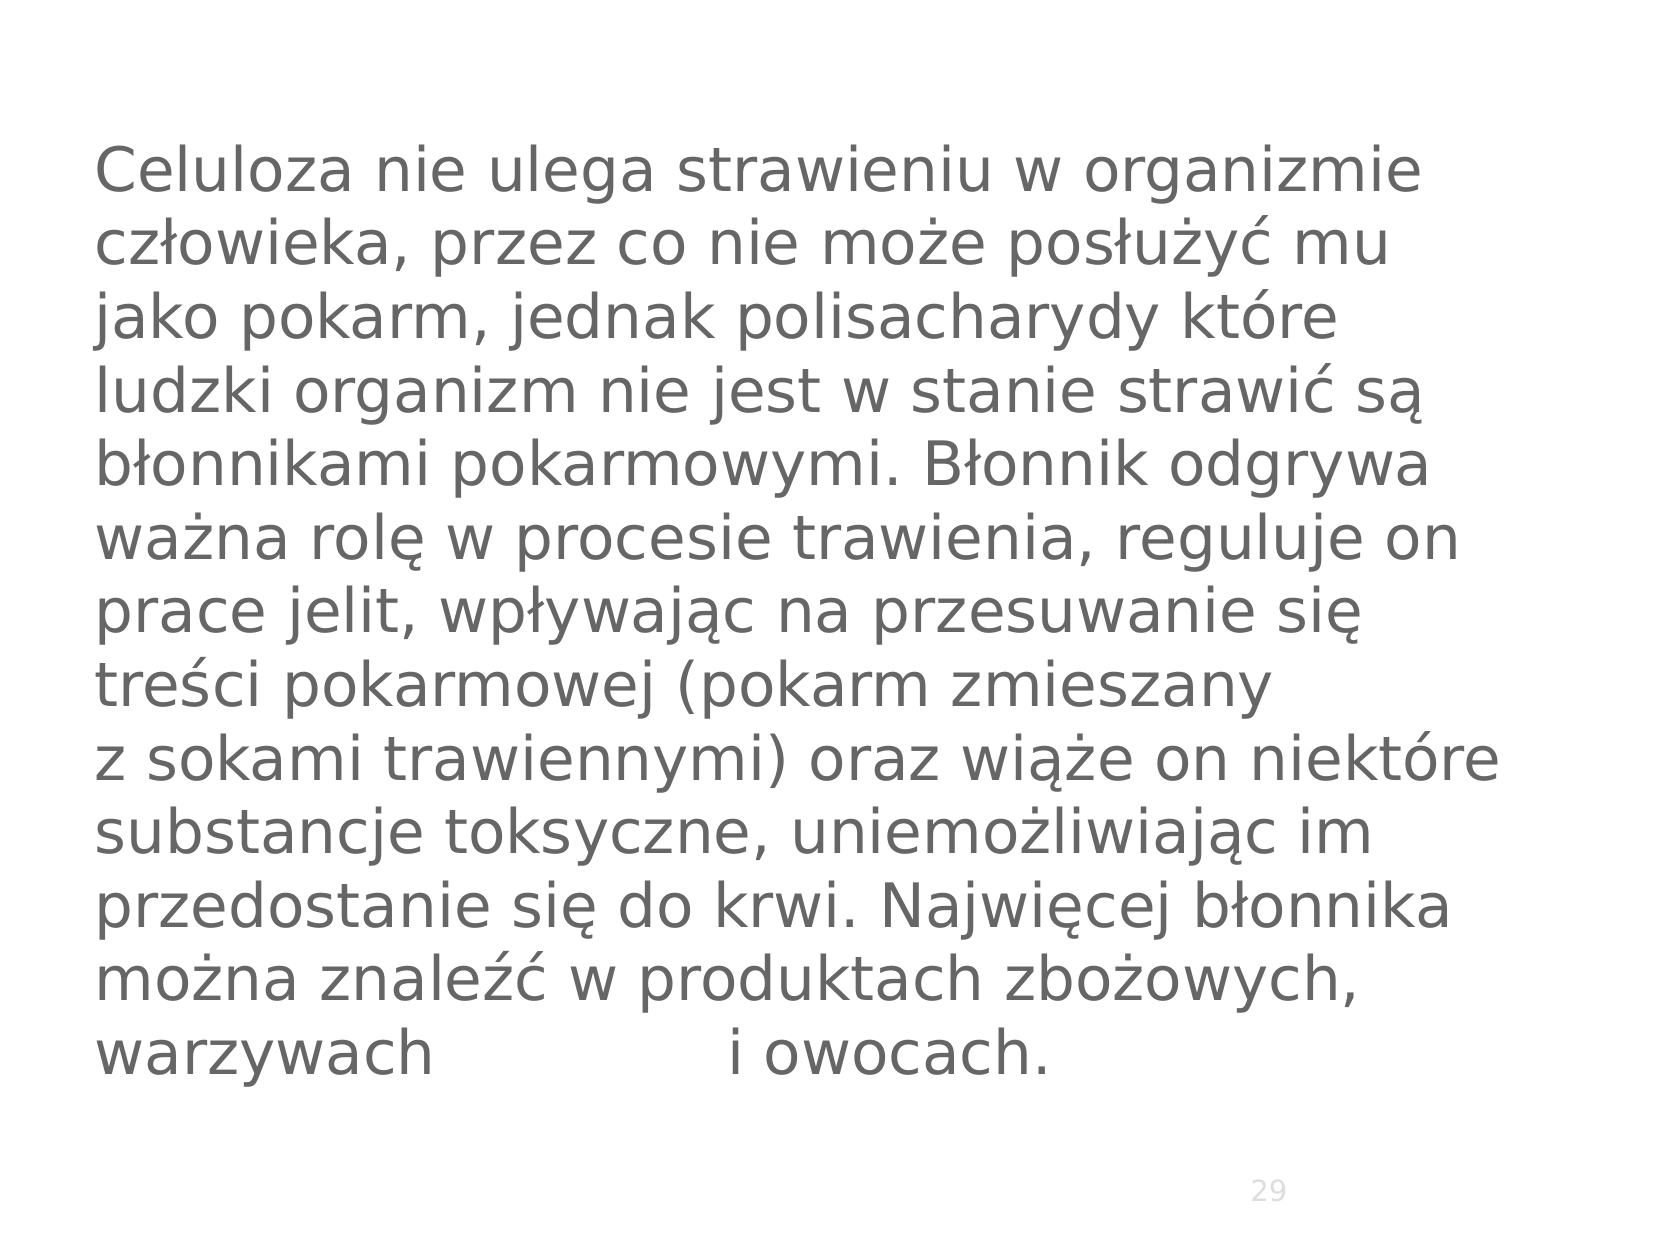

# Celuloza nie ulega strawieniu w organizmie człowieka, przez co nie może posłużyć mu jako pokarm, jednak polisacharydy które ludzki organizm nie jest w stanie strawić są błonnikami pokarmowymi. Błonnik odgrywa ważna rolę w procesie trawienia, reguluje on prace jelit, wpływając na przesuwanie się treści pokarmowej (pokarm zmieszany z sokami trawiennymi) oraz wiąże on niektóre substancje toksyczne, uniemożliwiając im przedostanie się do krwi. Najwięcej błonnika można znaleźć w produktach zbożowych, warzywach i owocach.